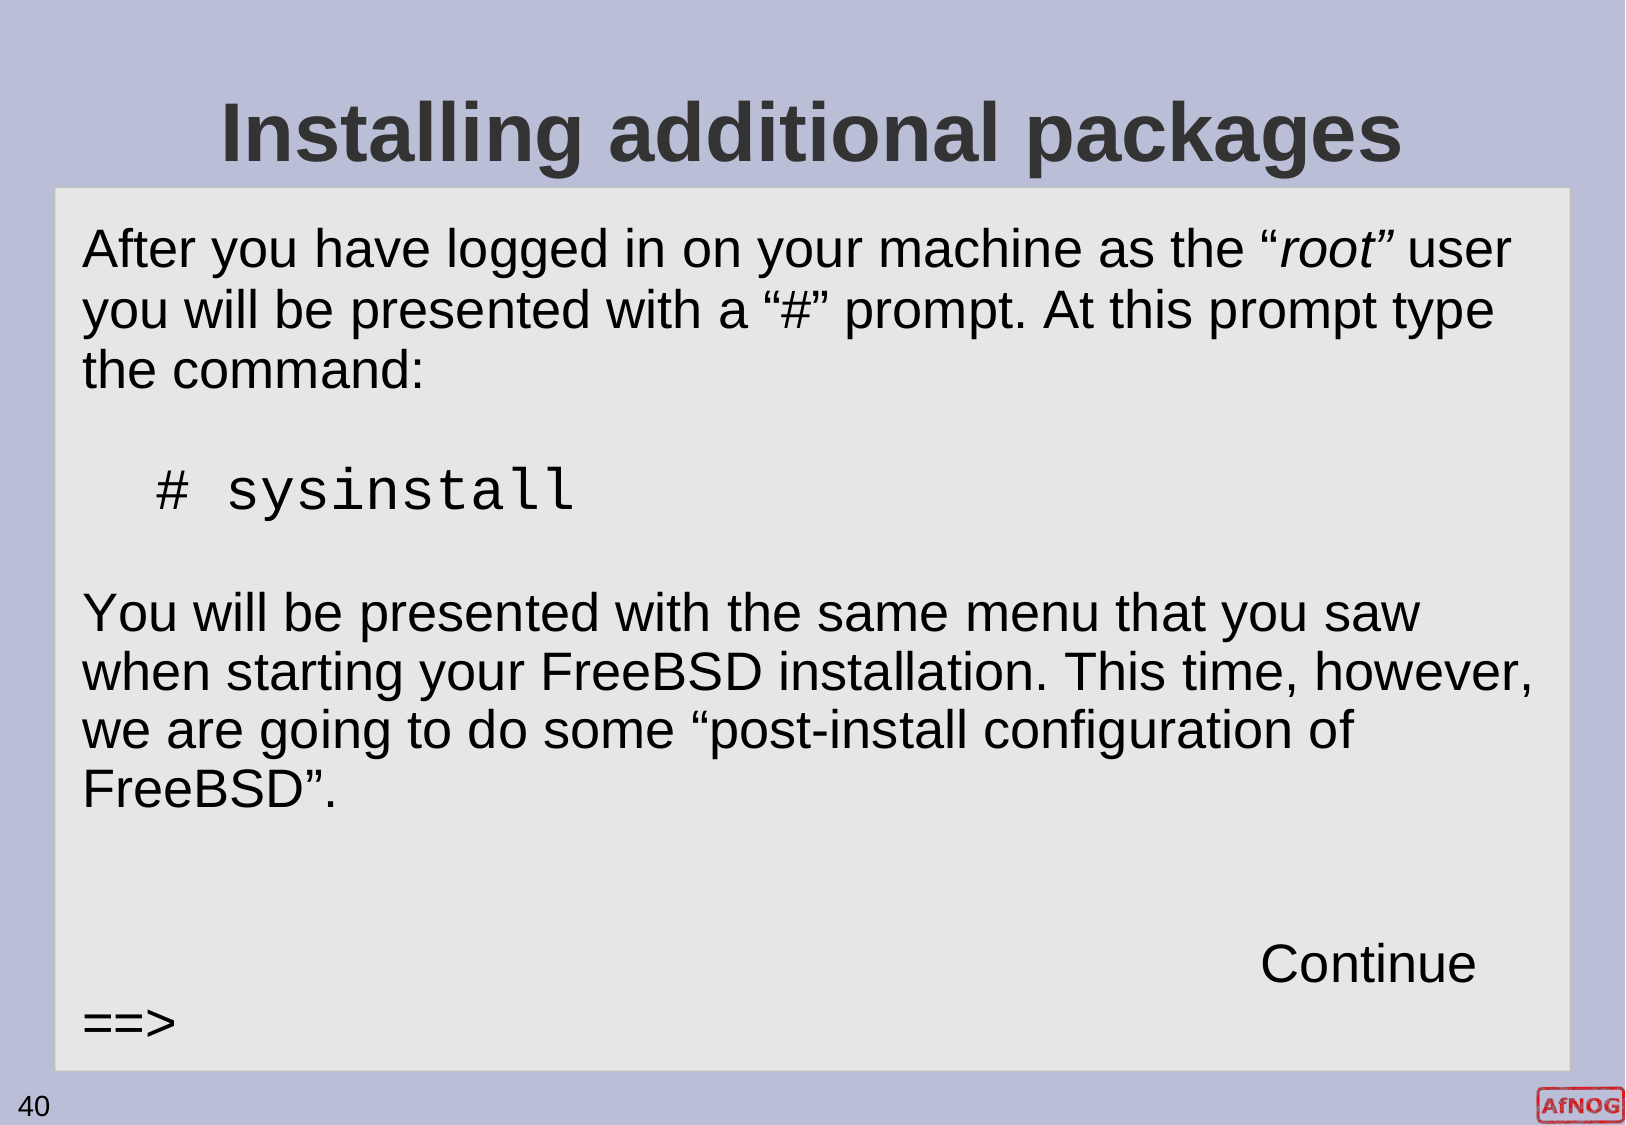

Installing additional packages
After you have logged in on your machine as the “root” user you will be presented with a “#” prompt. At this prompt type the command:
		# sysinstall
You will be presented with the same menu that you saw when starting your FreeBSD installation. This time, however, we are going to do some “post-install configuration of FreeBSD”.
 																	Continue ==>